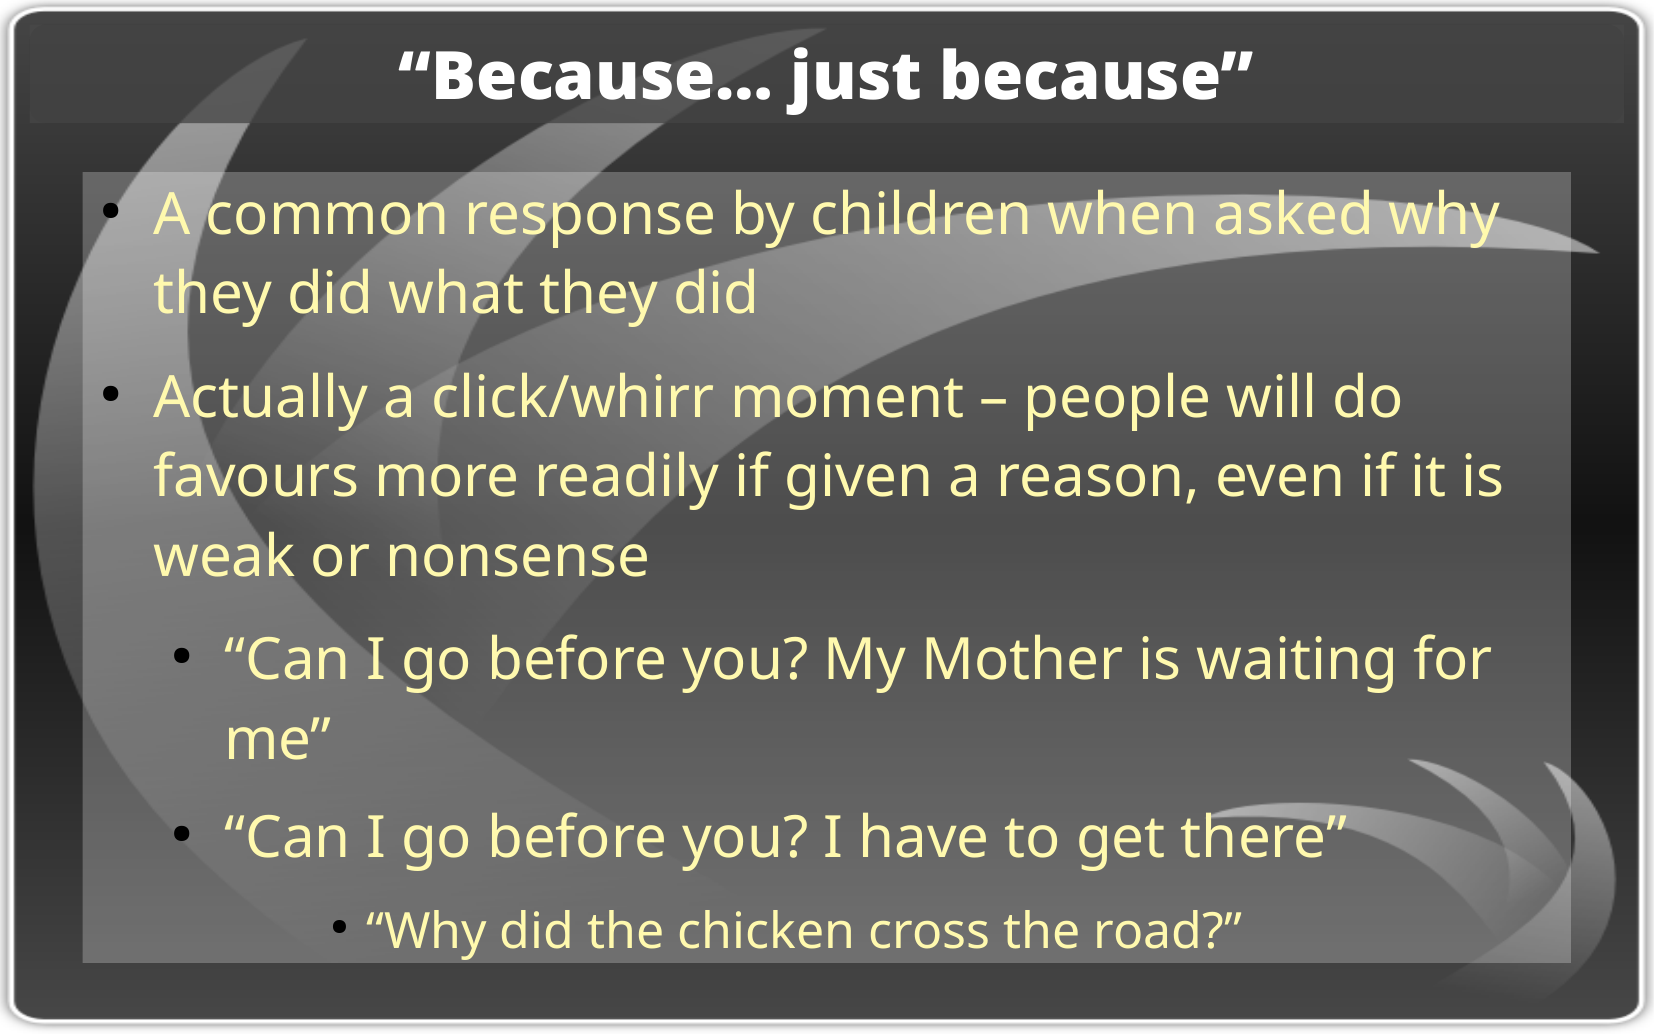

# “Because… just because”
A common response by children when asked why they did what they did
Actually a click/whirr moment – people will do favours more readily if given a reason, even if it is weak or nonsense
“Can I go before you? My Mother is waiting for me”
“Can I go before you? I have to get there”
“Why did the chicken cross the road?”